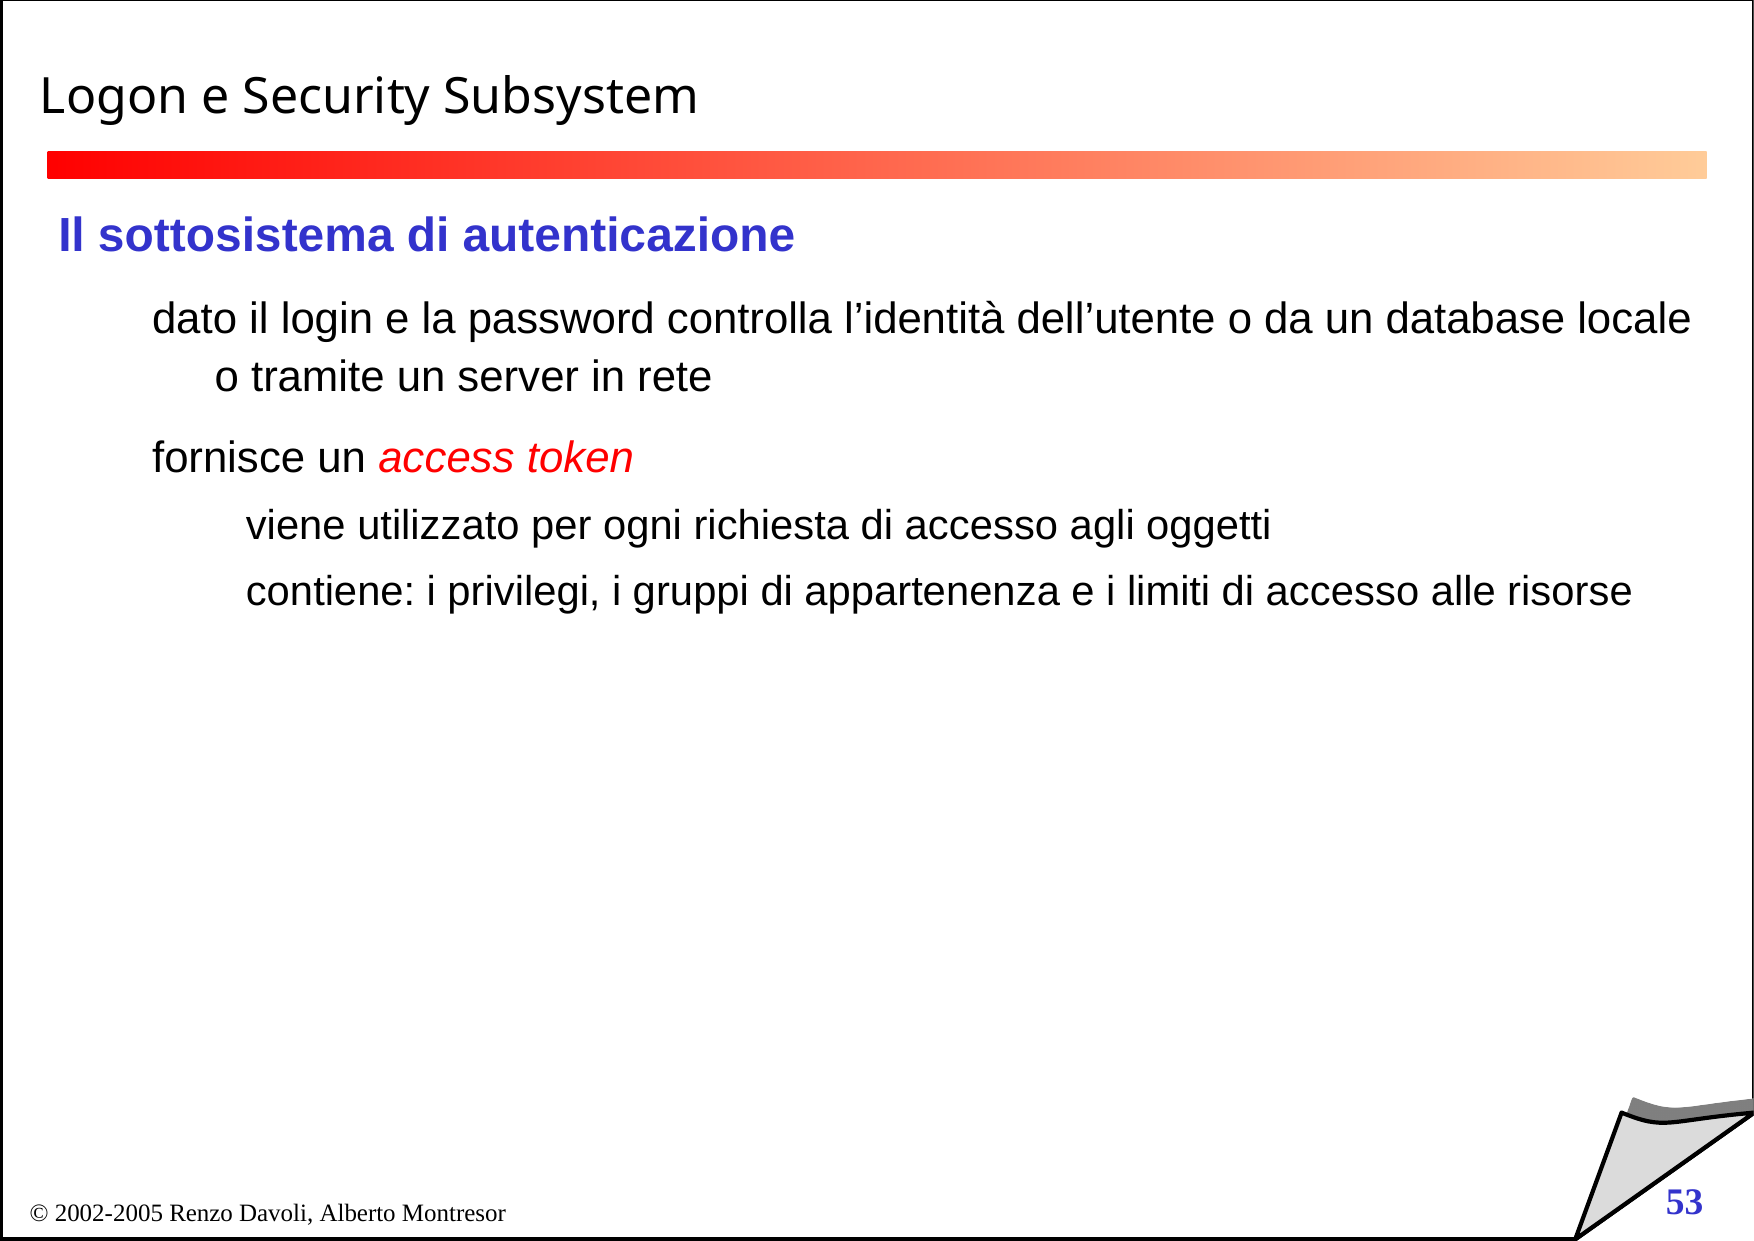

# Logon e Security Subsystem
Il sottosistema di autenticazione
dato il login e la password controlla l’identità dell’utente o da un database locale o tramite un server in rete
fornisce un access token
viene utilizzato per ogni richiesta di accesso agli oggetti
contiene: i privilegi, i gruppi di appartenenza e i limiti di accesso alle risorse